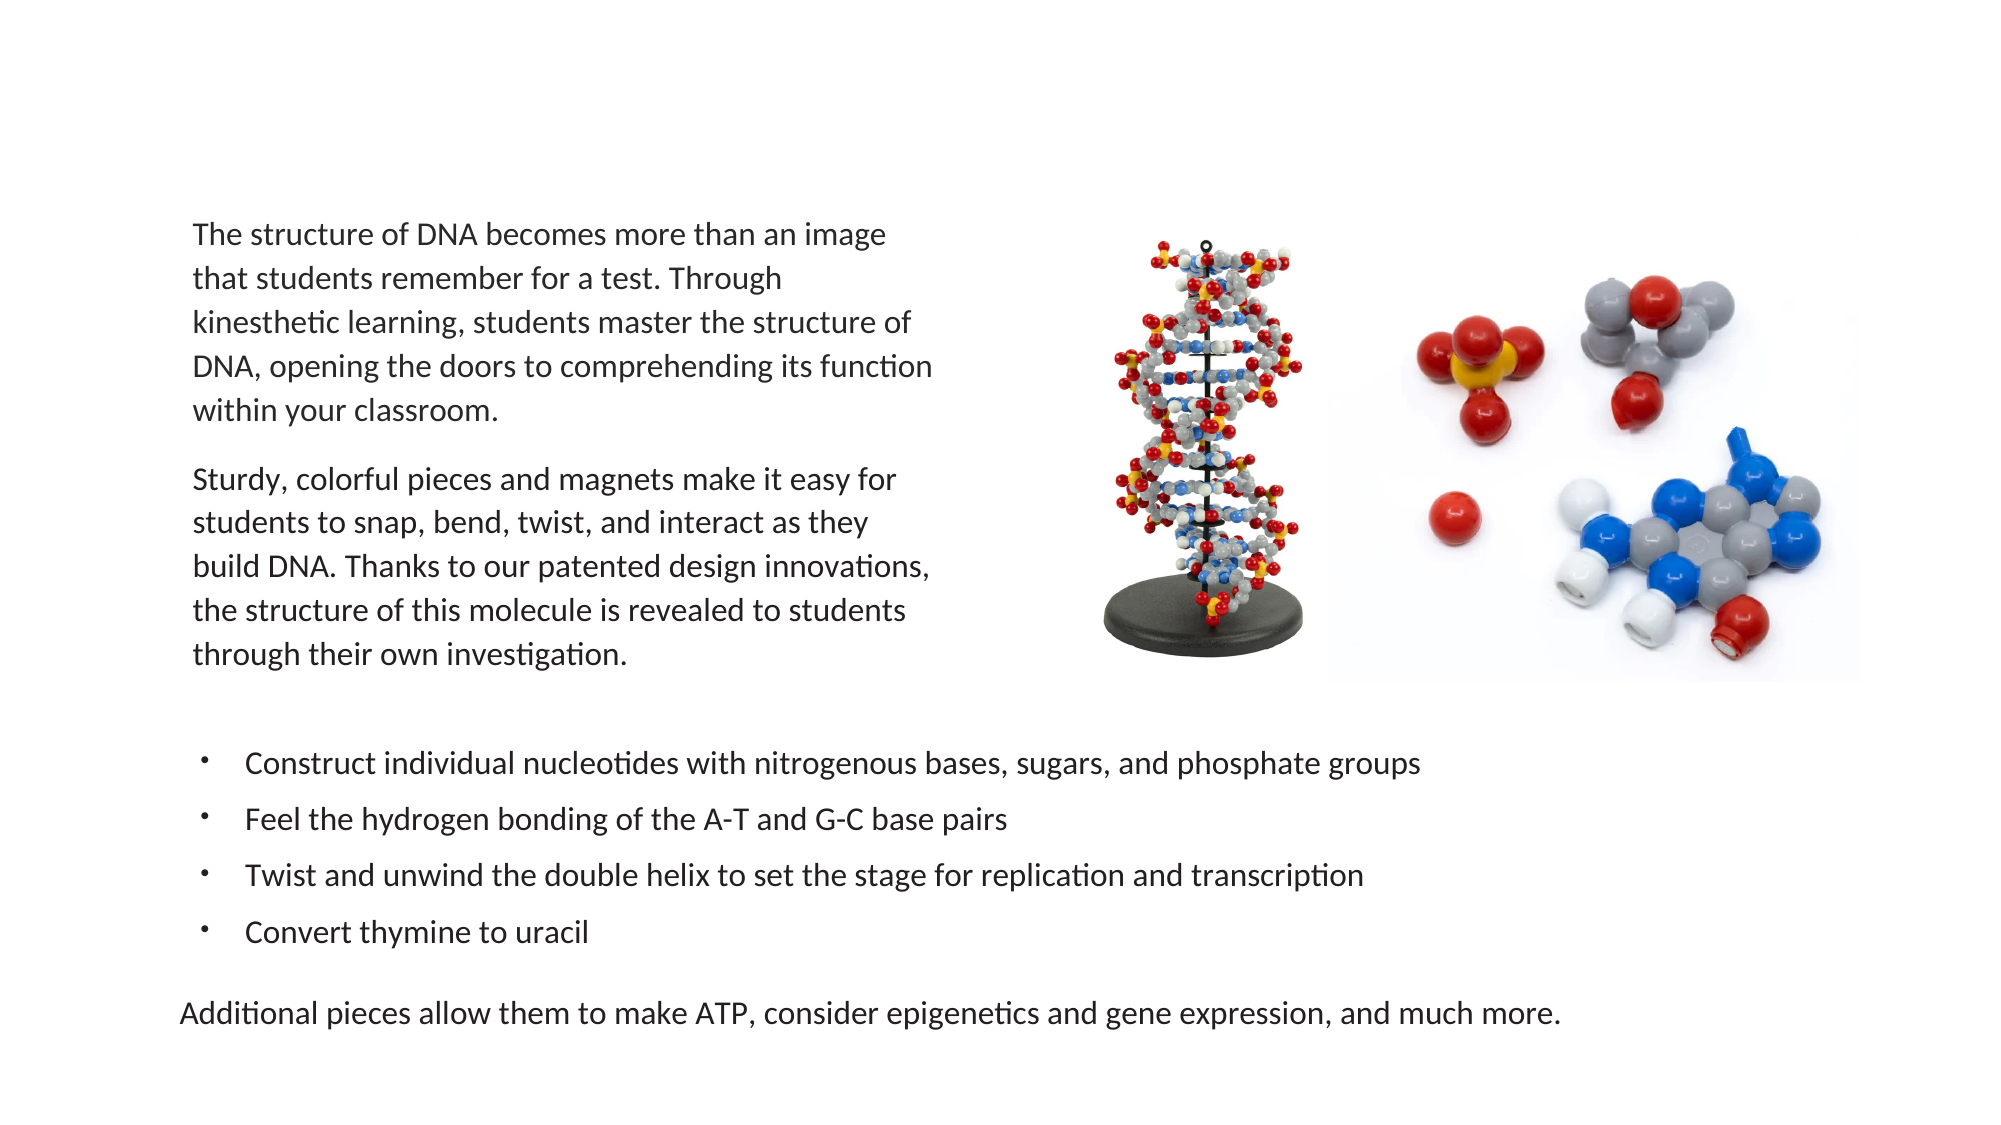

Extension – Dynamic DNA Kit
The structure of DNA becomes more than an image that students remember for a test. Through kinesthetic learning, students master the structure of DNA, opening the doors to comprehending its function within your classroom.
Sturdy, colorful pieces and magnets make it easy for students to snap, bend, twist, and interact as they build DNA. Thanks to our patented design innovations, the structure of this molecule is revealed to students through their own investigation.
Construct individual nucleotides with nitrogenous bases, sugars, and phosphate groups
Feel the hydrogen bonding of the A-T and G-C base pairs
Twist and unwind the double helix to set the stage for replication and transcription
Convert thymine to uracil
Additional pieces allow them to make ATP, consider epigenetics and gene expression, and much more.